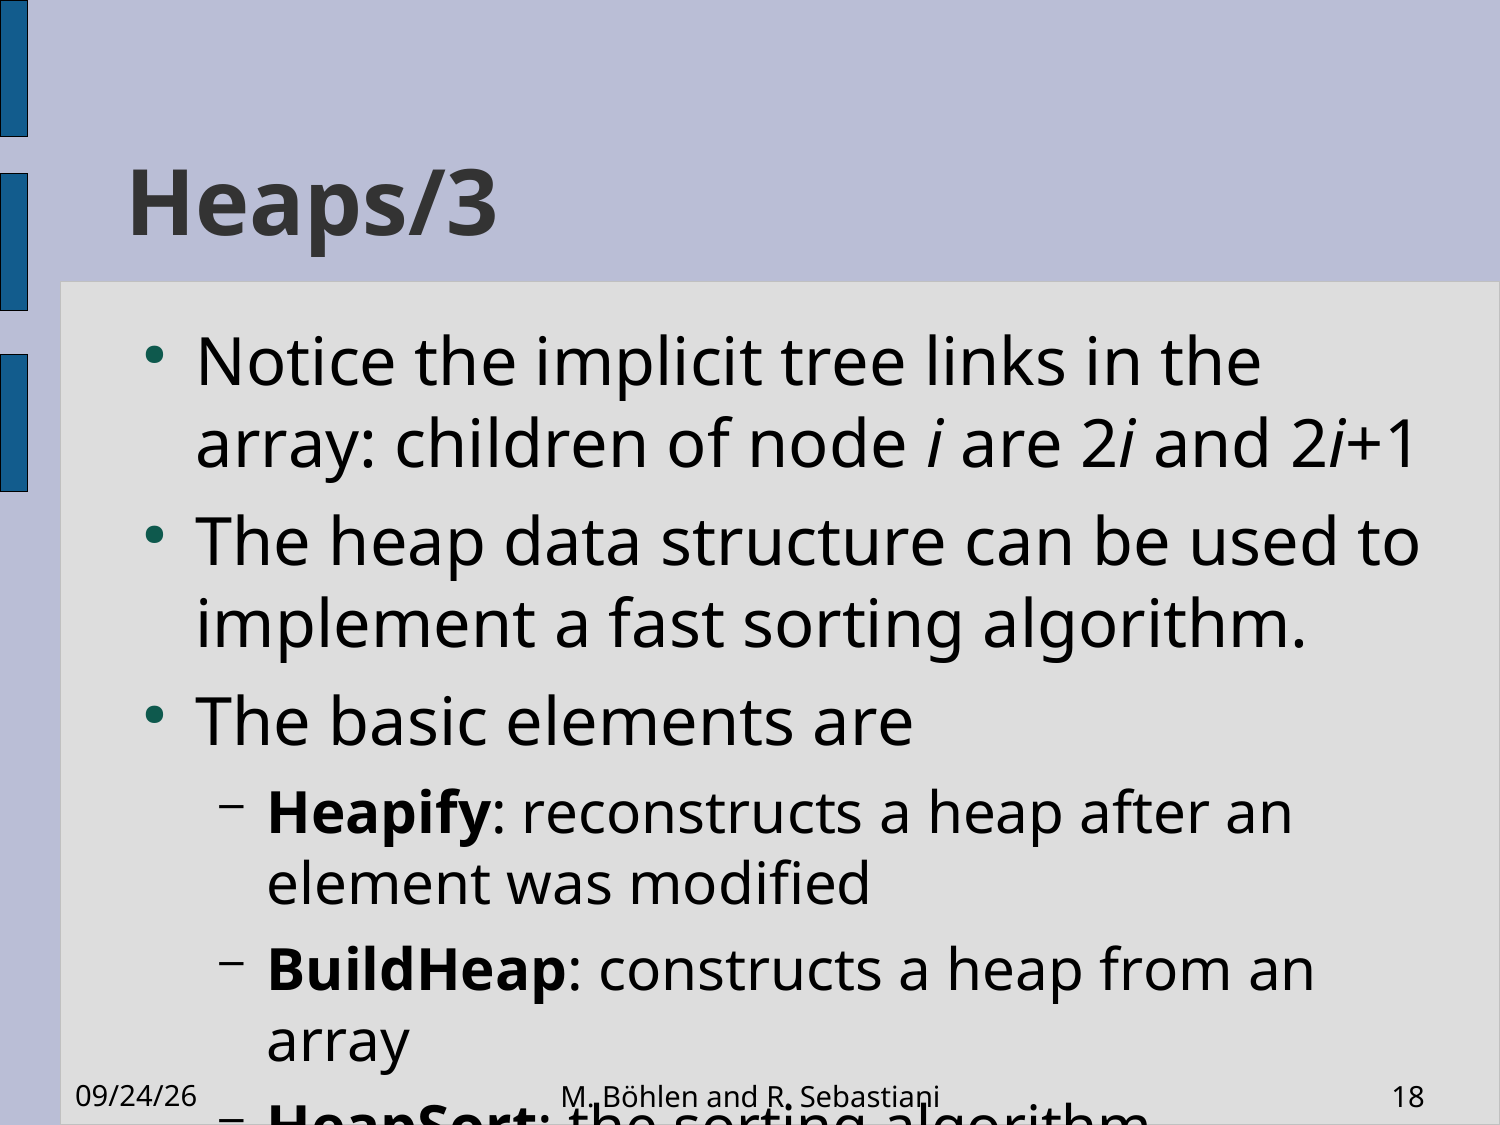

# Heaps/3
Notice the implicit tree links in the array: children of node i are 2i and 2i+1
The heap data structure can be used to implement a fast sorting algorithm.
The basic elements are
Heapify: reconstructs a heap after an element was modified
BuildHeap: constructs a heap from an array
HeapSort: the sorting algorithm
M. Böhlen and R. Sebastiani
18